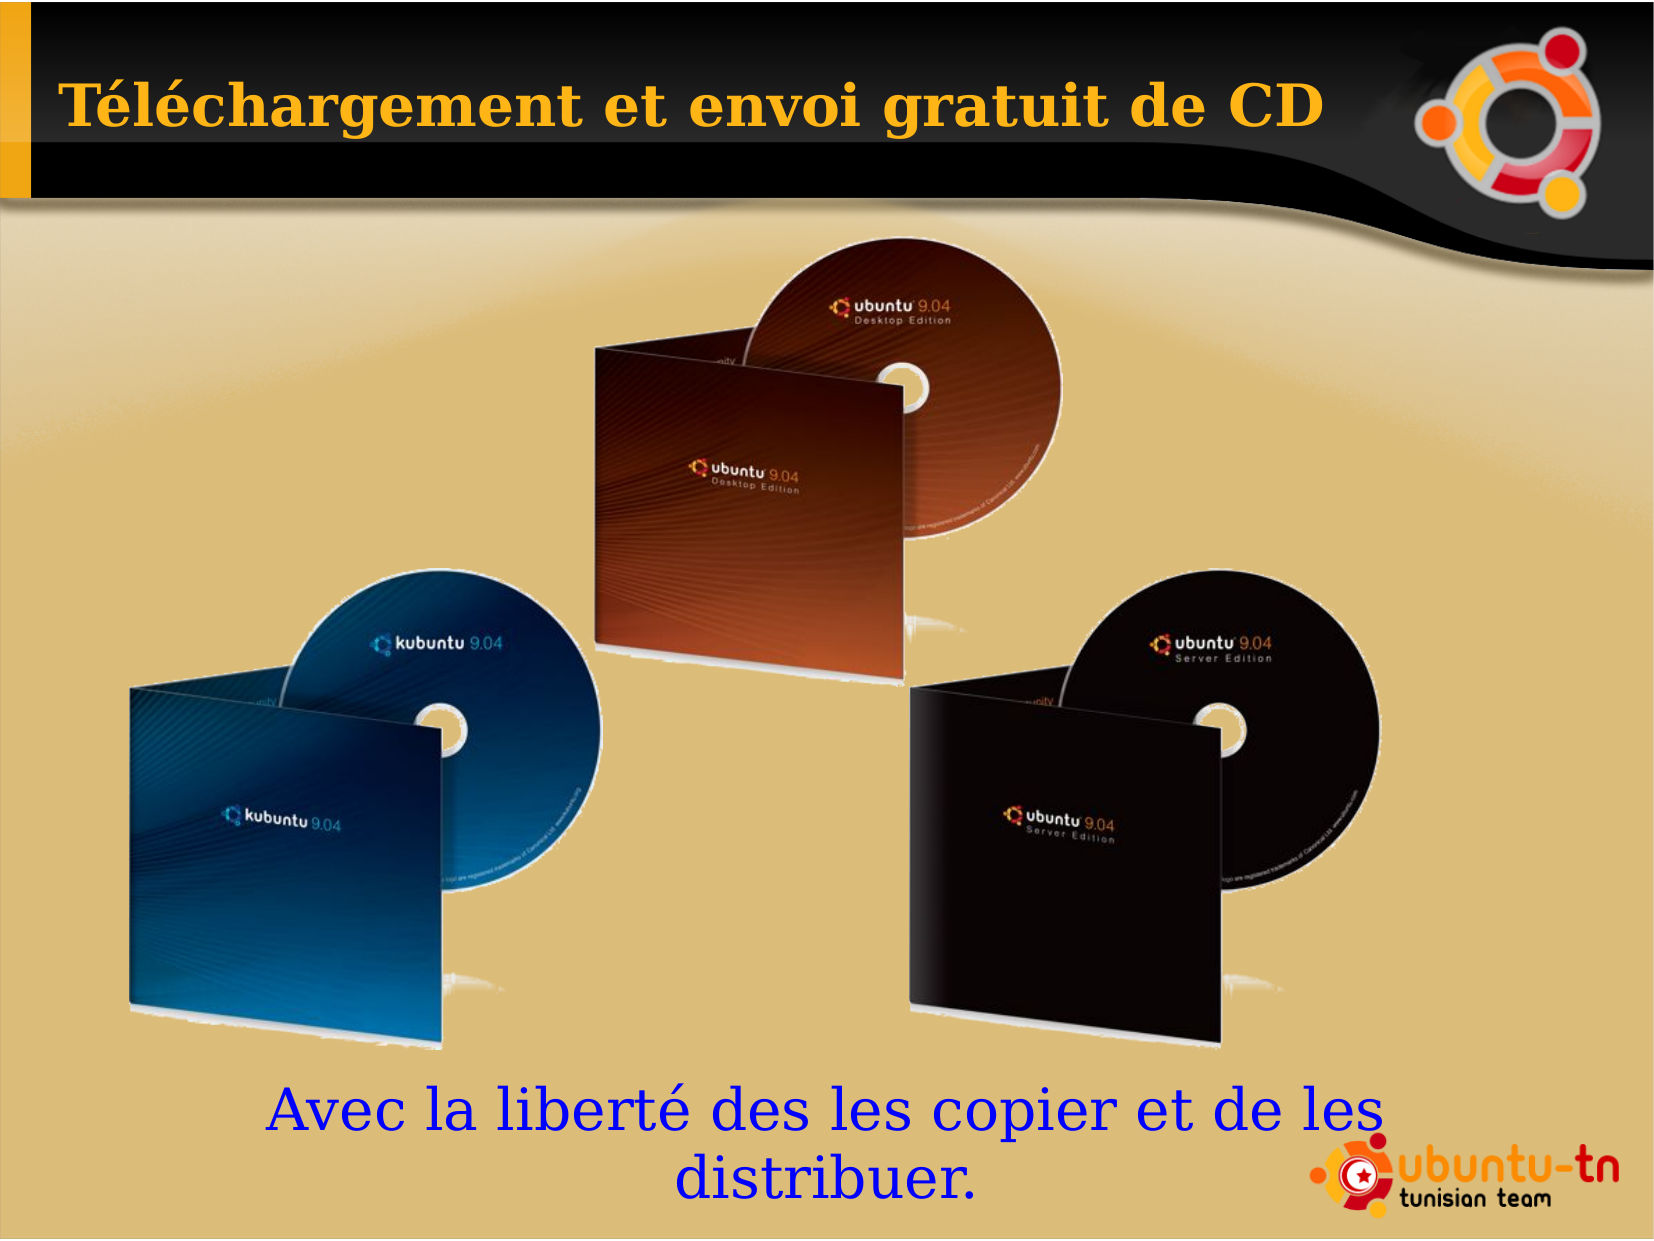

# Téléchargement et envoi gratuit de CD
Avec la liberté des les copier et de les distribuer.